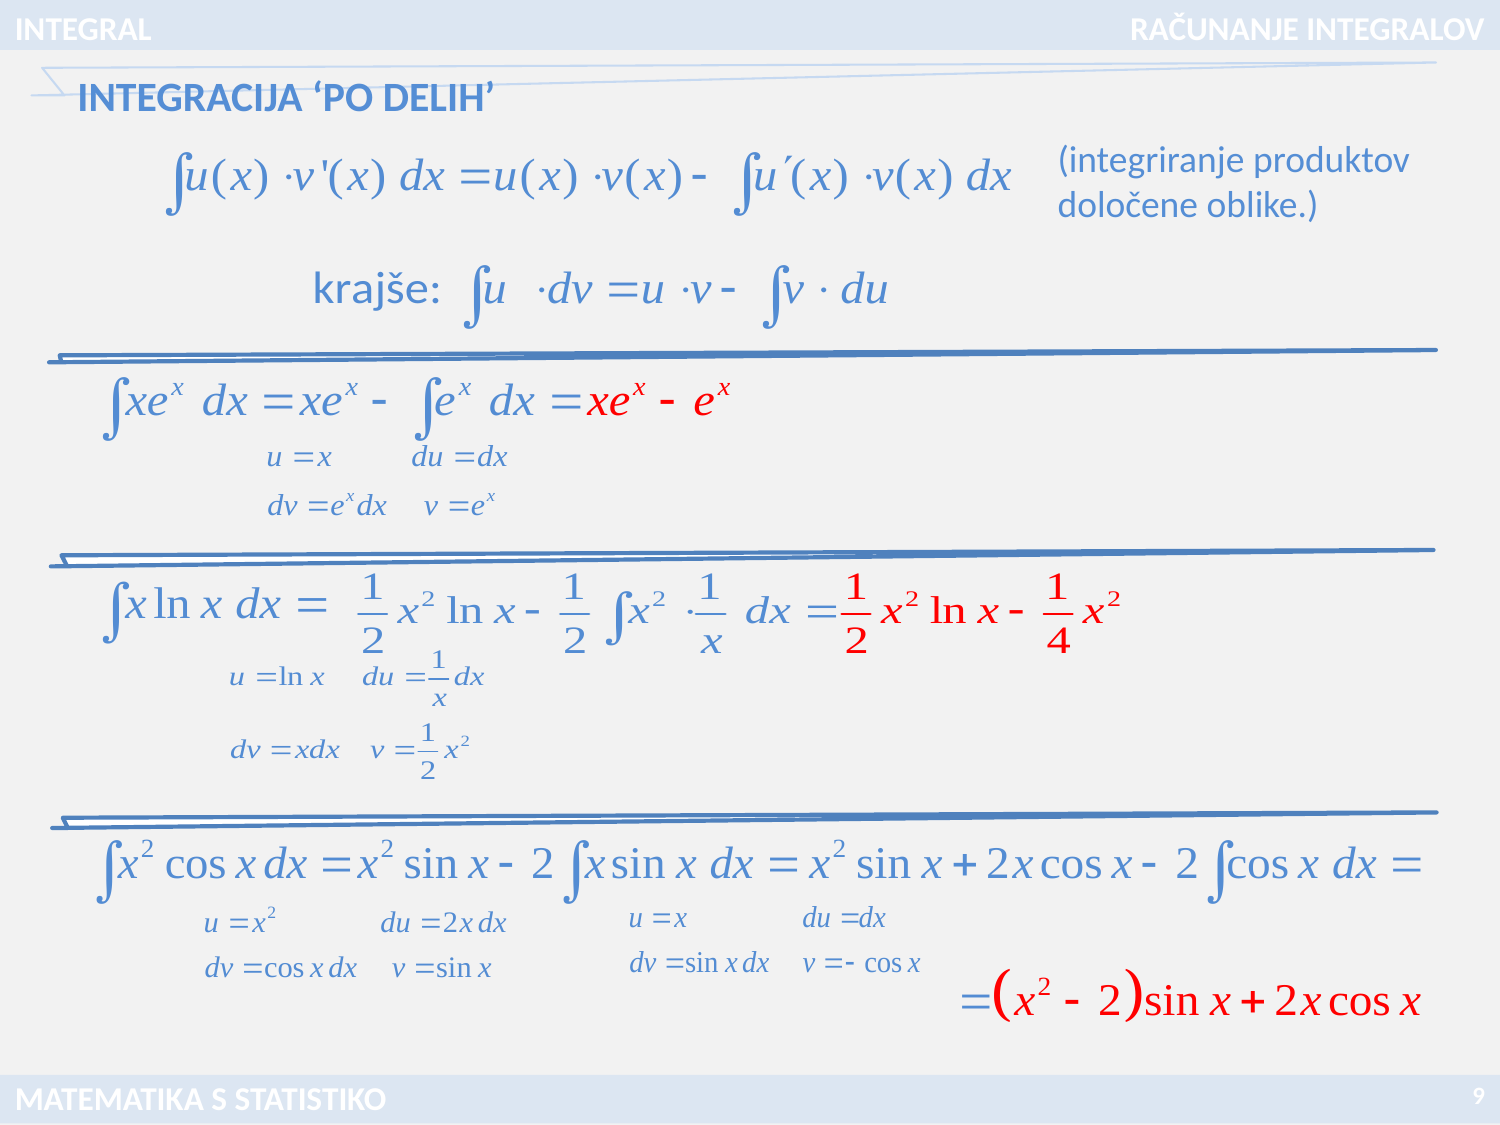

INTEGRAL
RAČUNANJE INTEGRALOV
INTEGRACIJA ‘PO DELIH’
(integriranje produktov določene oblike.)
MATEMATIKA S STATISTIKO